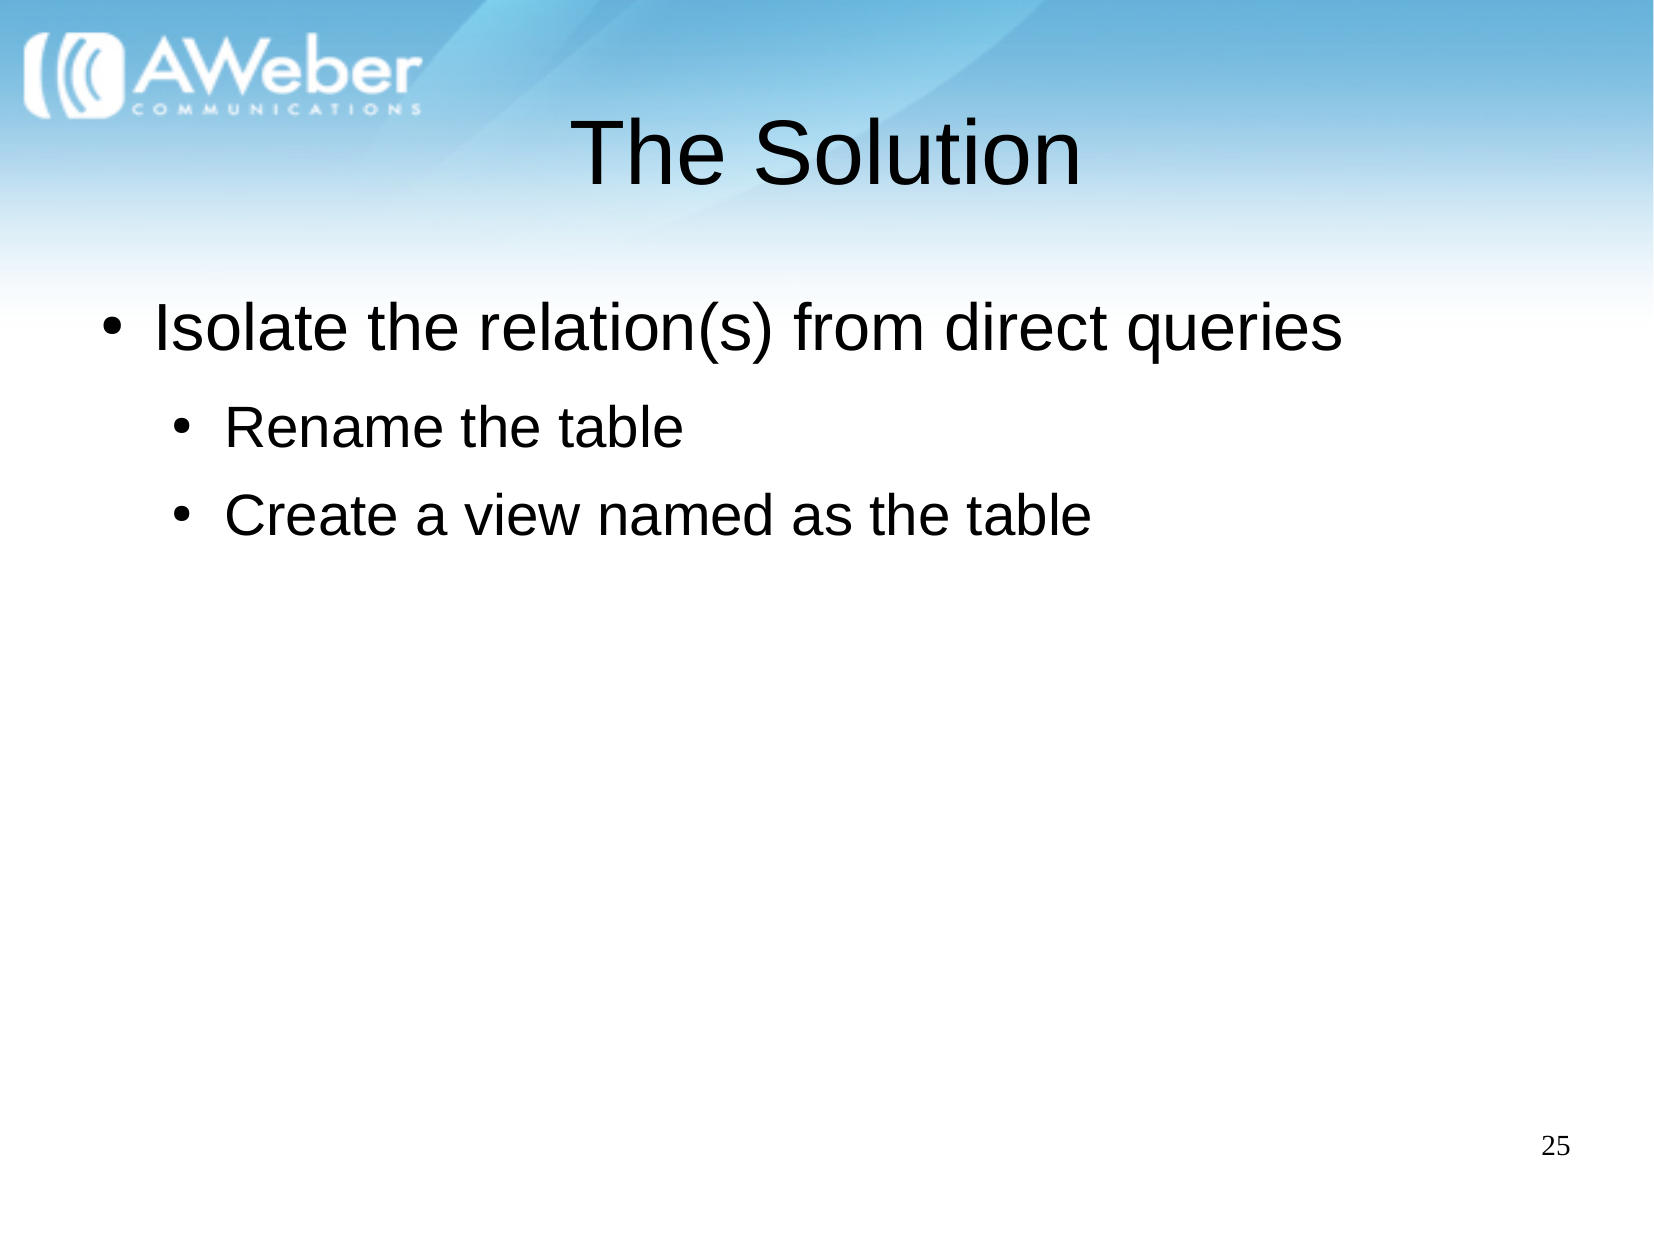

# The Solution
Isolate the relation(s) from direct queries
Rename the table
Create a view named as the table
25